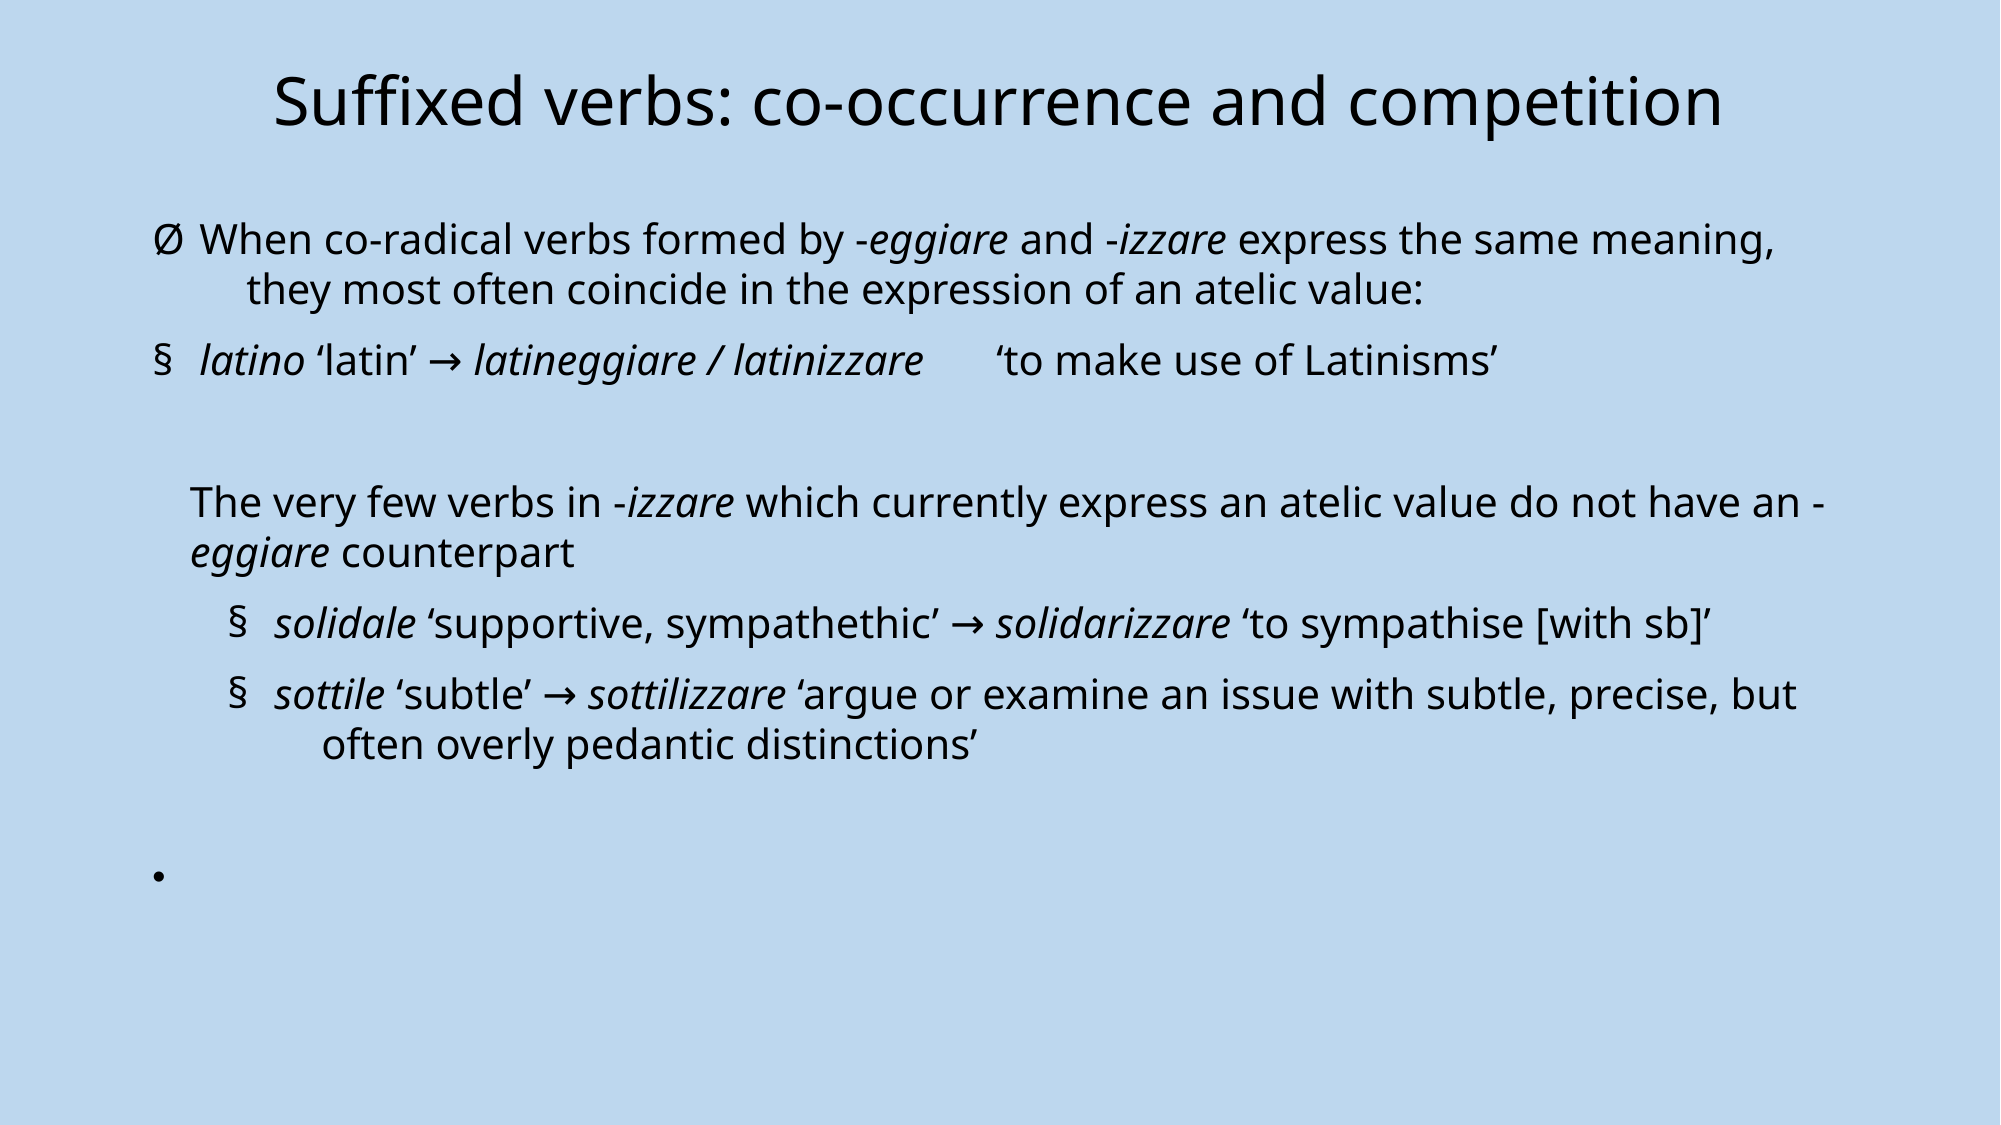

Suffixed verbs: co-occurrence and competition
When co-radical verbs formed by -eggiare and -izzare express the same meaning, they most often coincide in the expression of an atelic value:
latino ‘latin’ → latineggiare / latinizzare 	‘to make use of Latinisms’
The very few verbs in -izzare which currently express an atelic value do not have an -eggiare counterpart
solidale ‘supportive, sympathethic’ → solidarizzare ‘to sympathise [with sb]’
sottile ‘subtle’ → sottilizzare ‘argue or examine an issue with subtle, precise, but often overly pedantic distinctions’